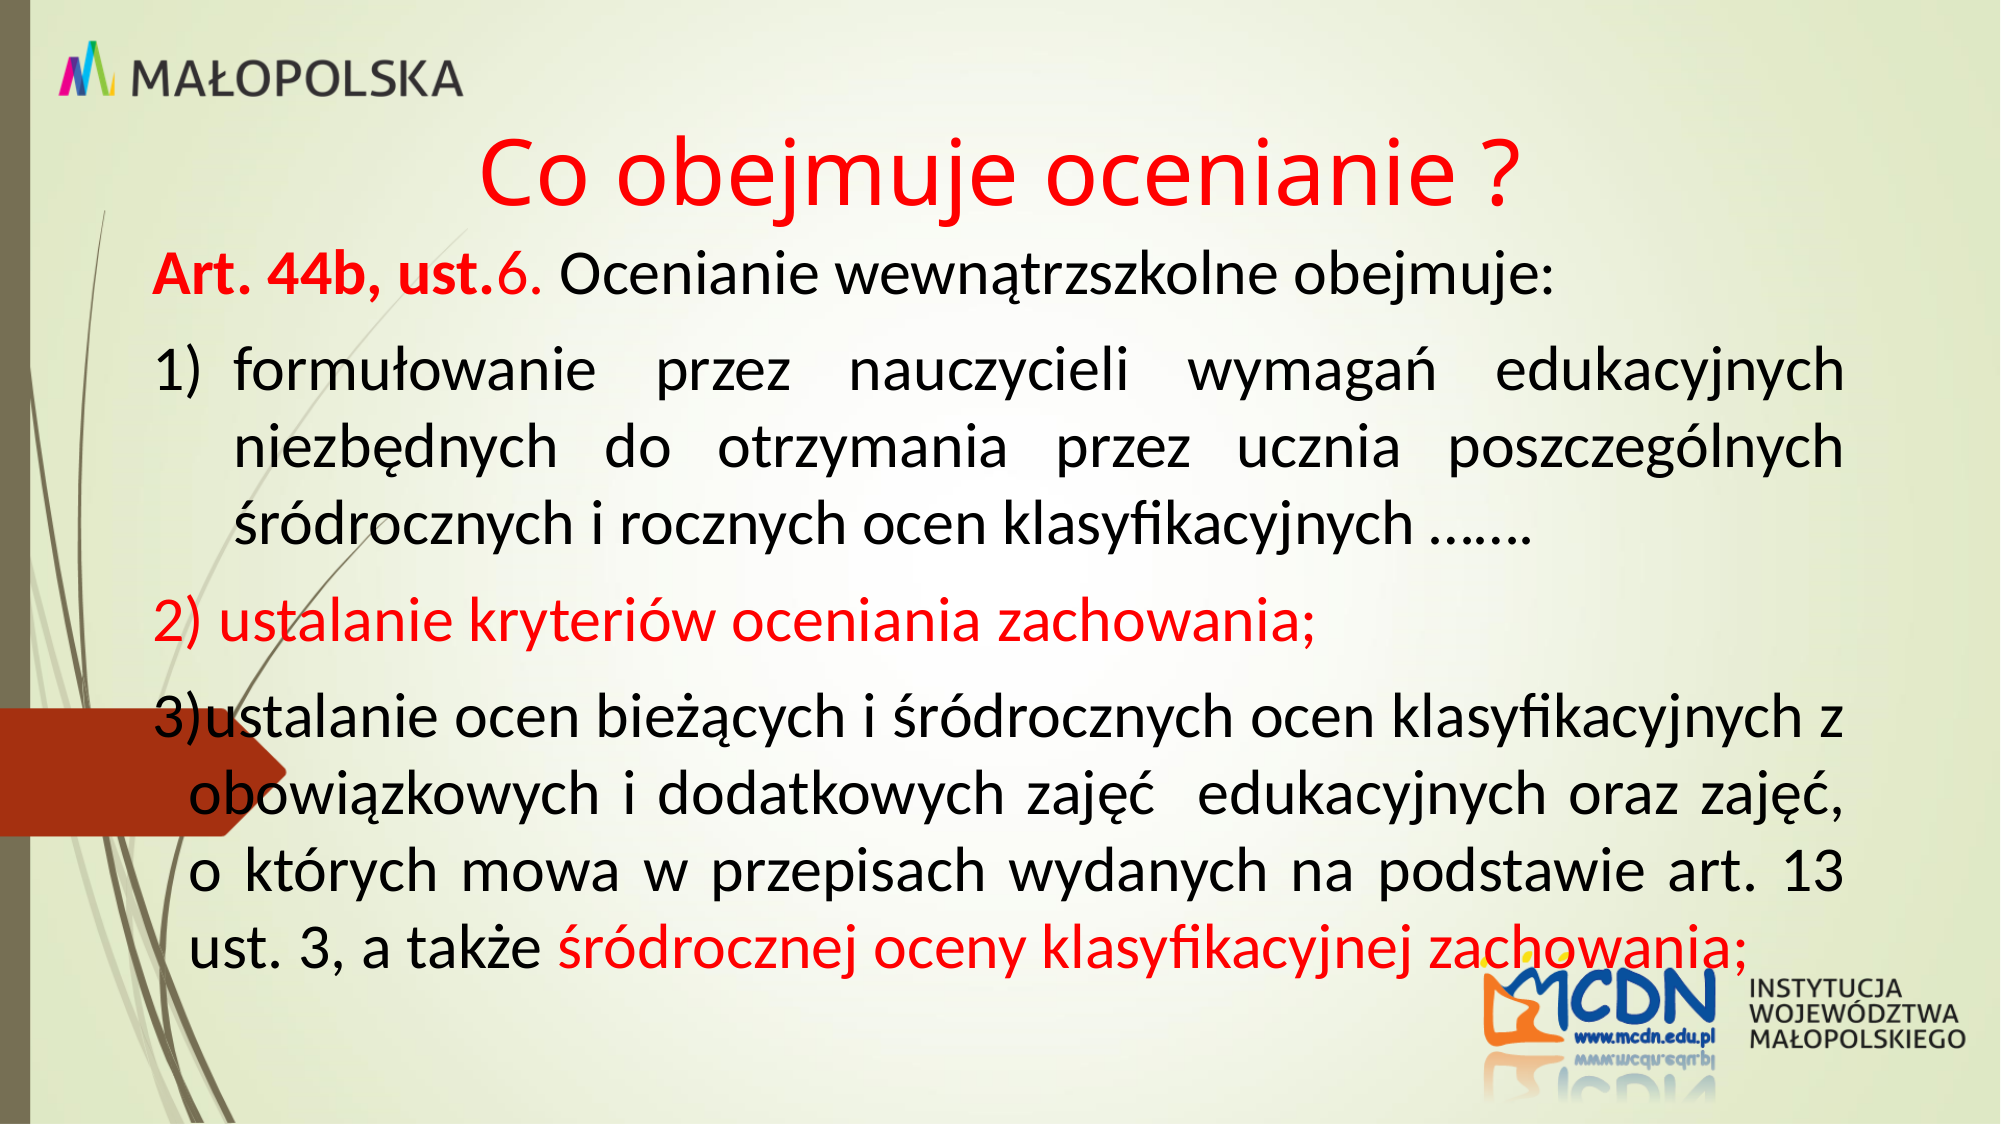

# Co obejmuje ocenianie ?
Art. 44b, ust.6. Ocenianie wewnątrzszkolne obejmuje:
formułowanie przez nauczycieli wymagań edukacyjnych niezbędnych do otrzymania przez ucznia poszczególnych śródrocznych i rocznych ocen klasyfikacyjnych …….
2) ustalanie kryteriów oceniania zachowania;
3)ustalanie ocen bieżących i śródrocznych ocen klasyfikacyjnych z obowiązkowych i dodatkowych zajęć edukacyjnych oraz zajęć, o których mowa w przepisach wydanych na podstawie art. 13 ust. 3, a także śródrocznej oceny klasyfikacyjnej zachowania;